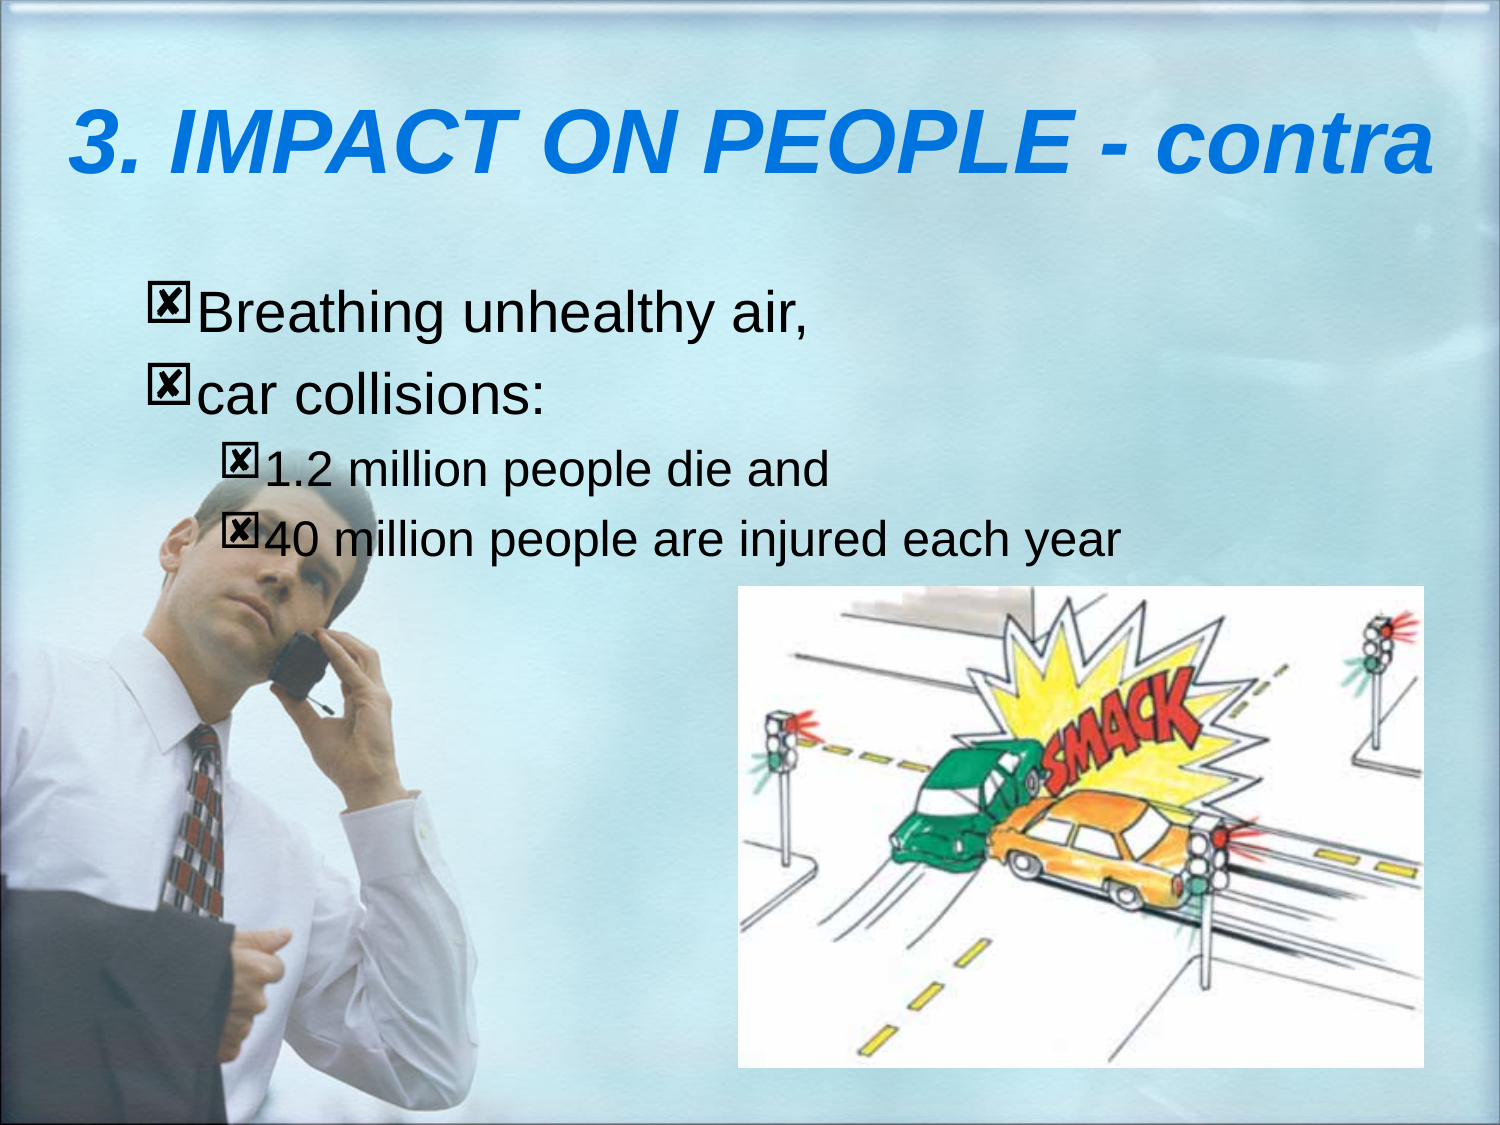

# 3. IMPACT ON PEOPLE - contra
Breathing unhealthy air,
car collisions:
1.2 million people die and
40 million people are injured each year